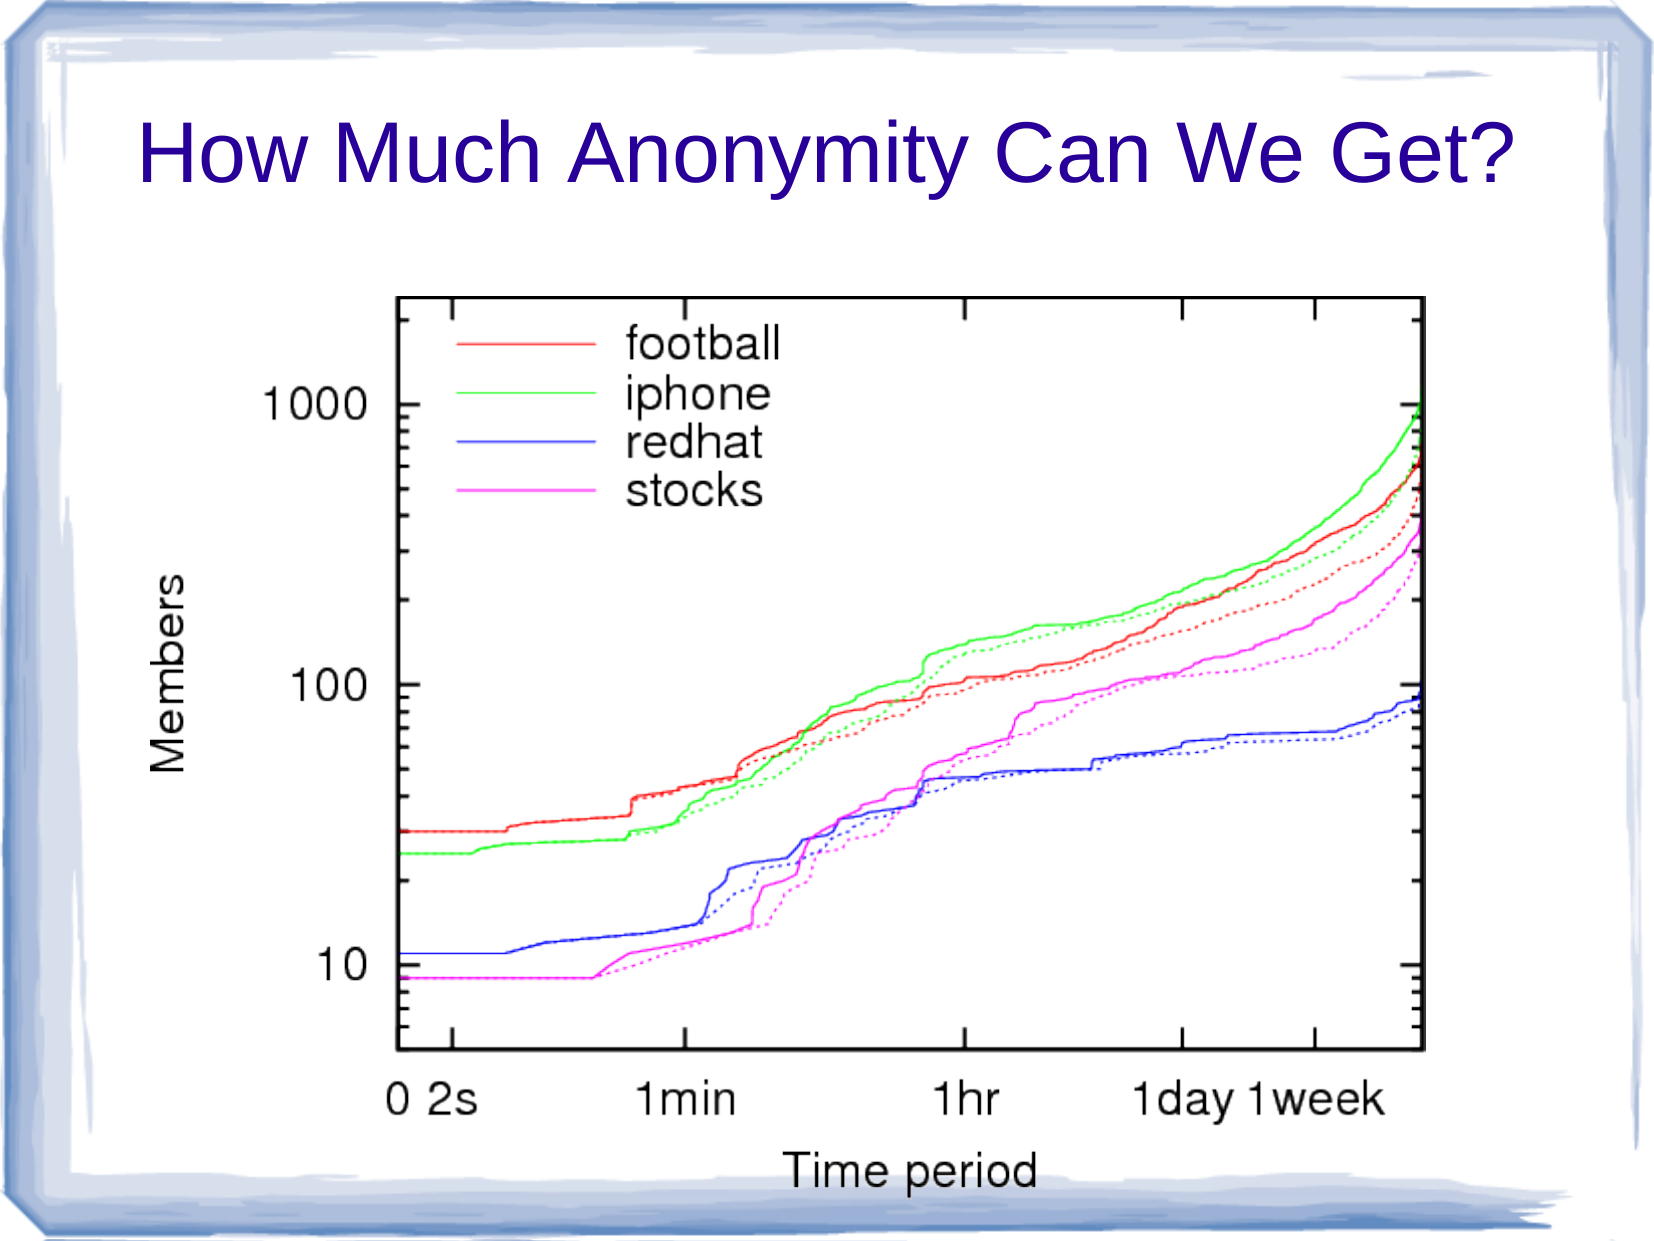

# How Much Anonymity Can We Get?